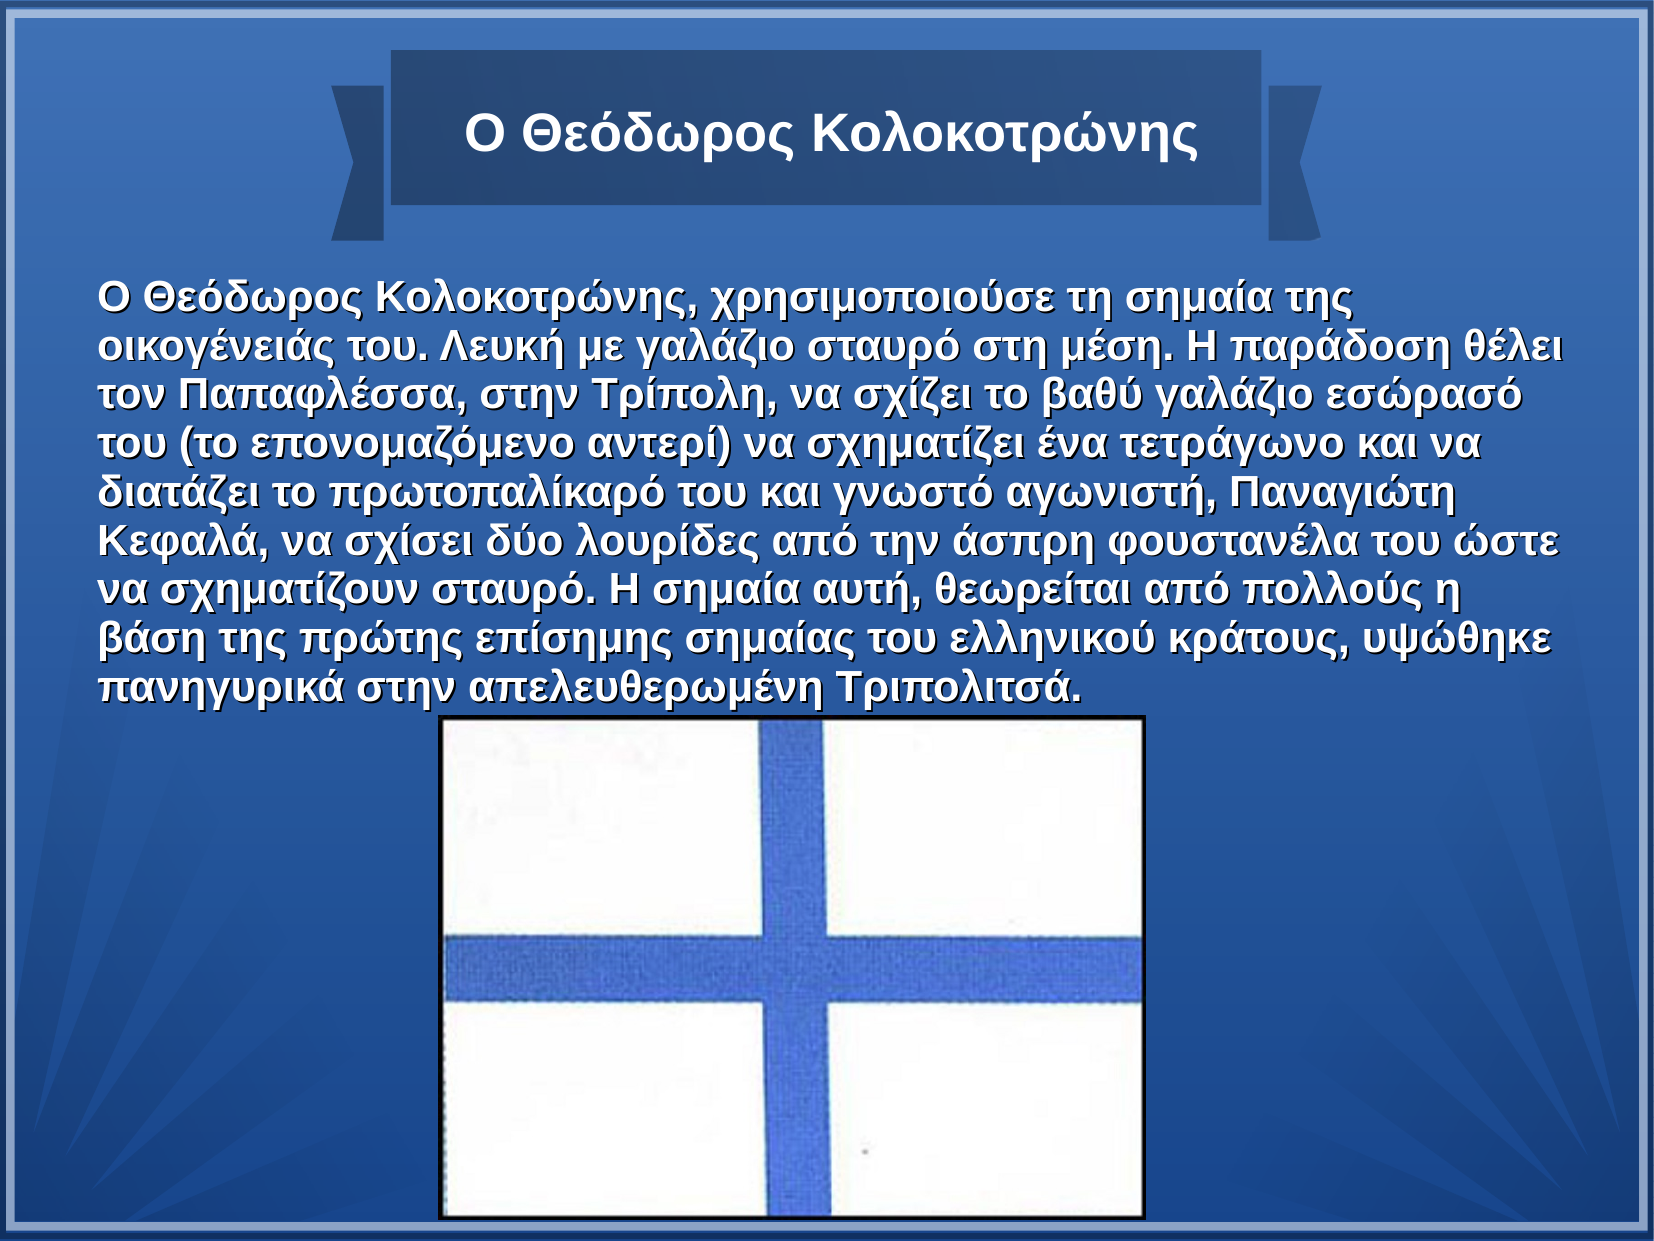

Ο Θεόδωρος Κολοκοτρώνης
# Ο Θεόδωρος Κολοκοτρώνης, χρησιμοποιούσε τη σημαία της οικογένειάς του. Λευκή με γαλάζιο σταυρό στη μέση. Η παράδοση θέλει τον Παπαφλέσσα, στην Τρίπολη, να σχίζει το βαθύ γαλάζιο εσώρασό του (το επονομαζόμενο αντερί) να σχηματίζει ένα τετράγωνο και να διατάζει το πρωτοπαλίκαρό του και γνωστό αγωνιστή, Παναγιώτη Κεφαλά, να σχίσει δύο λουρίδες από την άσπρη φουστανέλα του ώστε να σχηματίζουν σταυρό. Η σημαία αυτή, θεωρείται από πολλούς η βάση της πρώτης επίσημης σημαίας του ελληνικού κράτους, υψώθηκε πανηγυρικά στην απελευθερωμένη Τριπολιτσά.